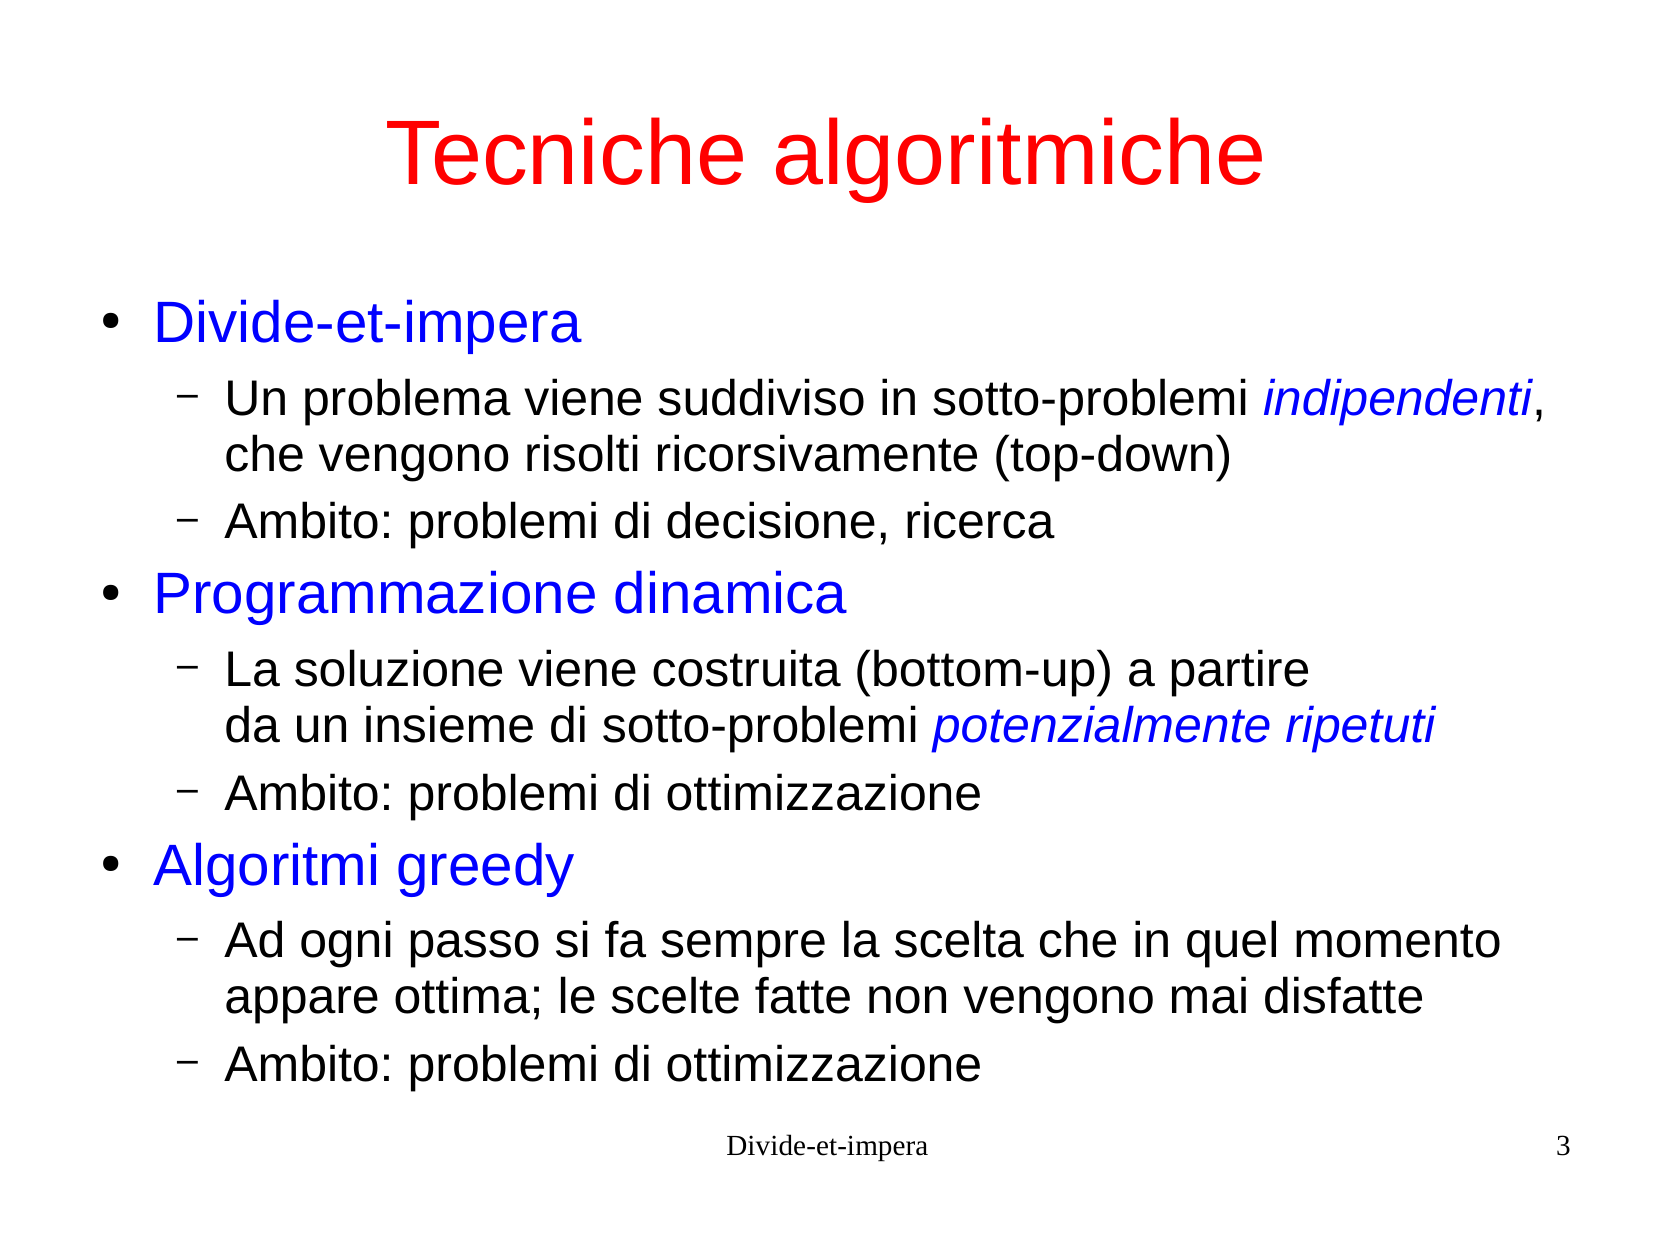

# Tecniche algoritmiche
Divide-et-impera
Un problema viene suddiviso in sotto-problemi indipendenti, che vengono risolti ricorsivamente (top-down)
Ambito: problemi di decisione, ricerca
Programmazione dinamica
La soluzione viene costruita (bottom-up) a partire
da un insieme di sotto-problemi potenzialmente ripetuti
Ambito: problemi di ottimizzazione
Algoritmi greedy
Ad ogni passo si fa sempre la scelta che in quel momento appare ottima; le scelte fatte non vengono mai disfatte
Ambito: problemi di ottimizzazione
Divide-et-impera
3